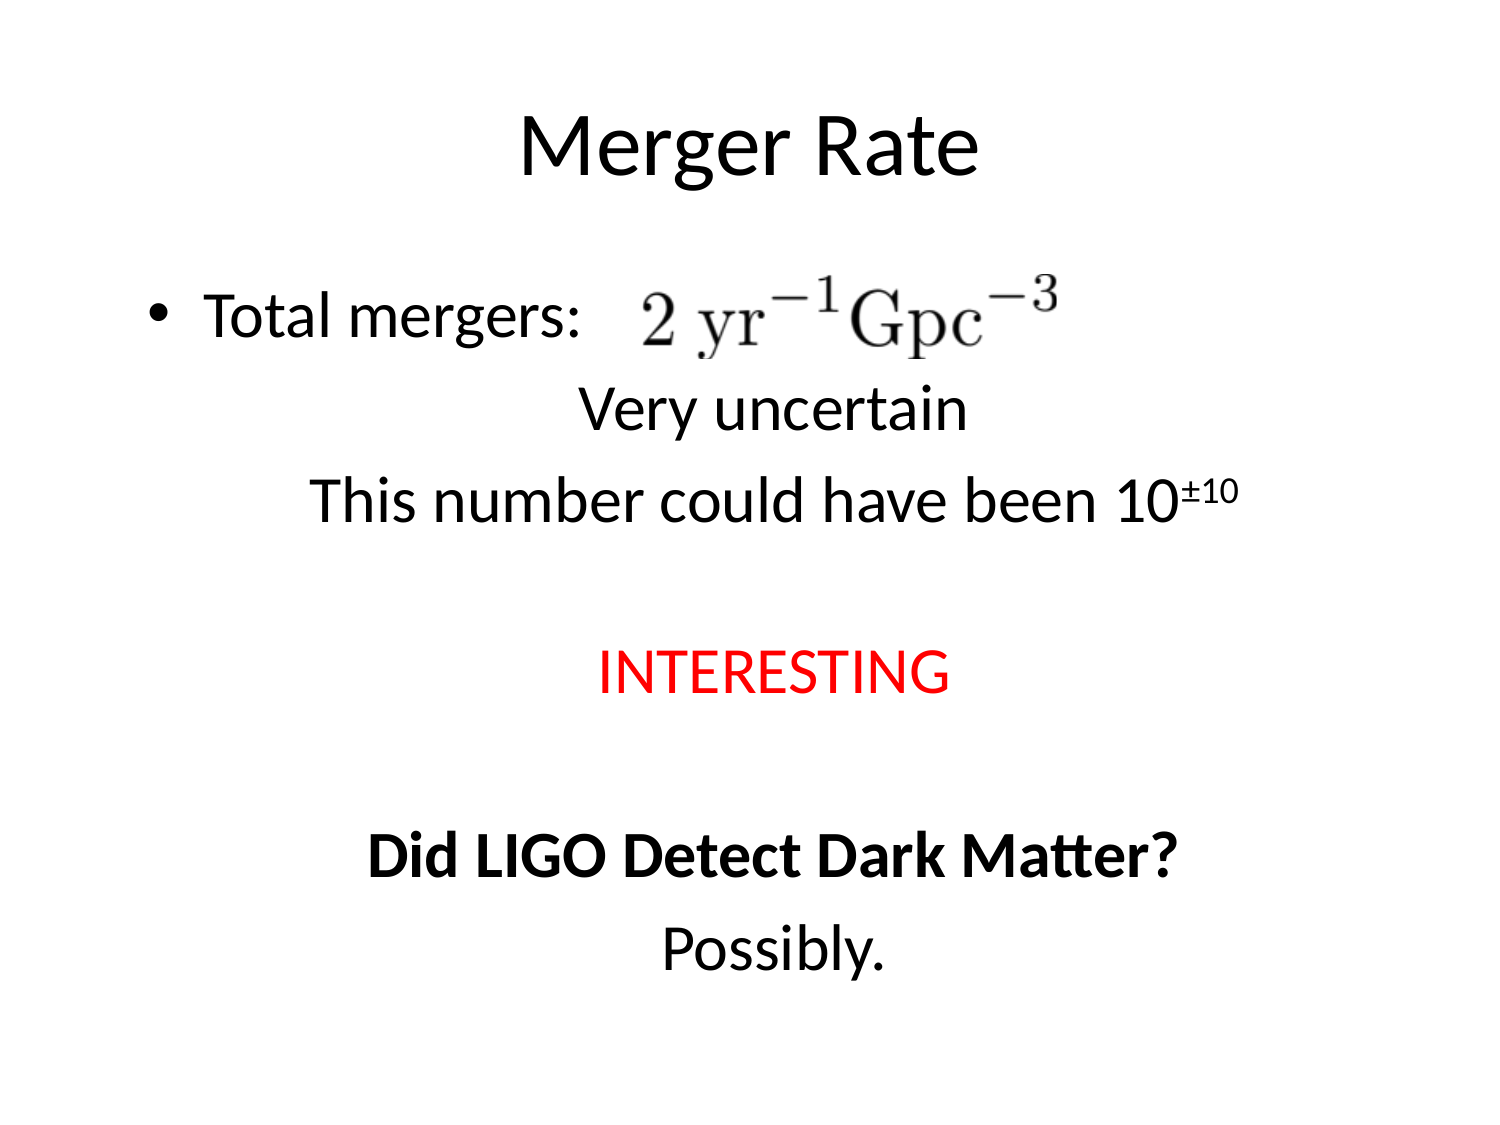

# Merger Rate
Total mergers:
Very uncertain
This number could have been 10±10
INTERESTING
Did LIGO Detect Dark Matter?
Possibly.